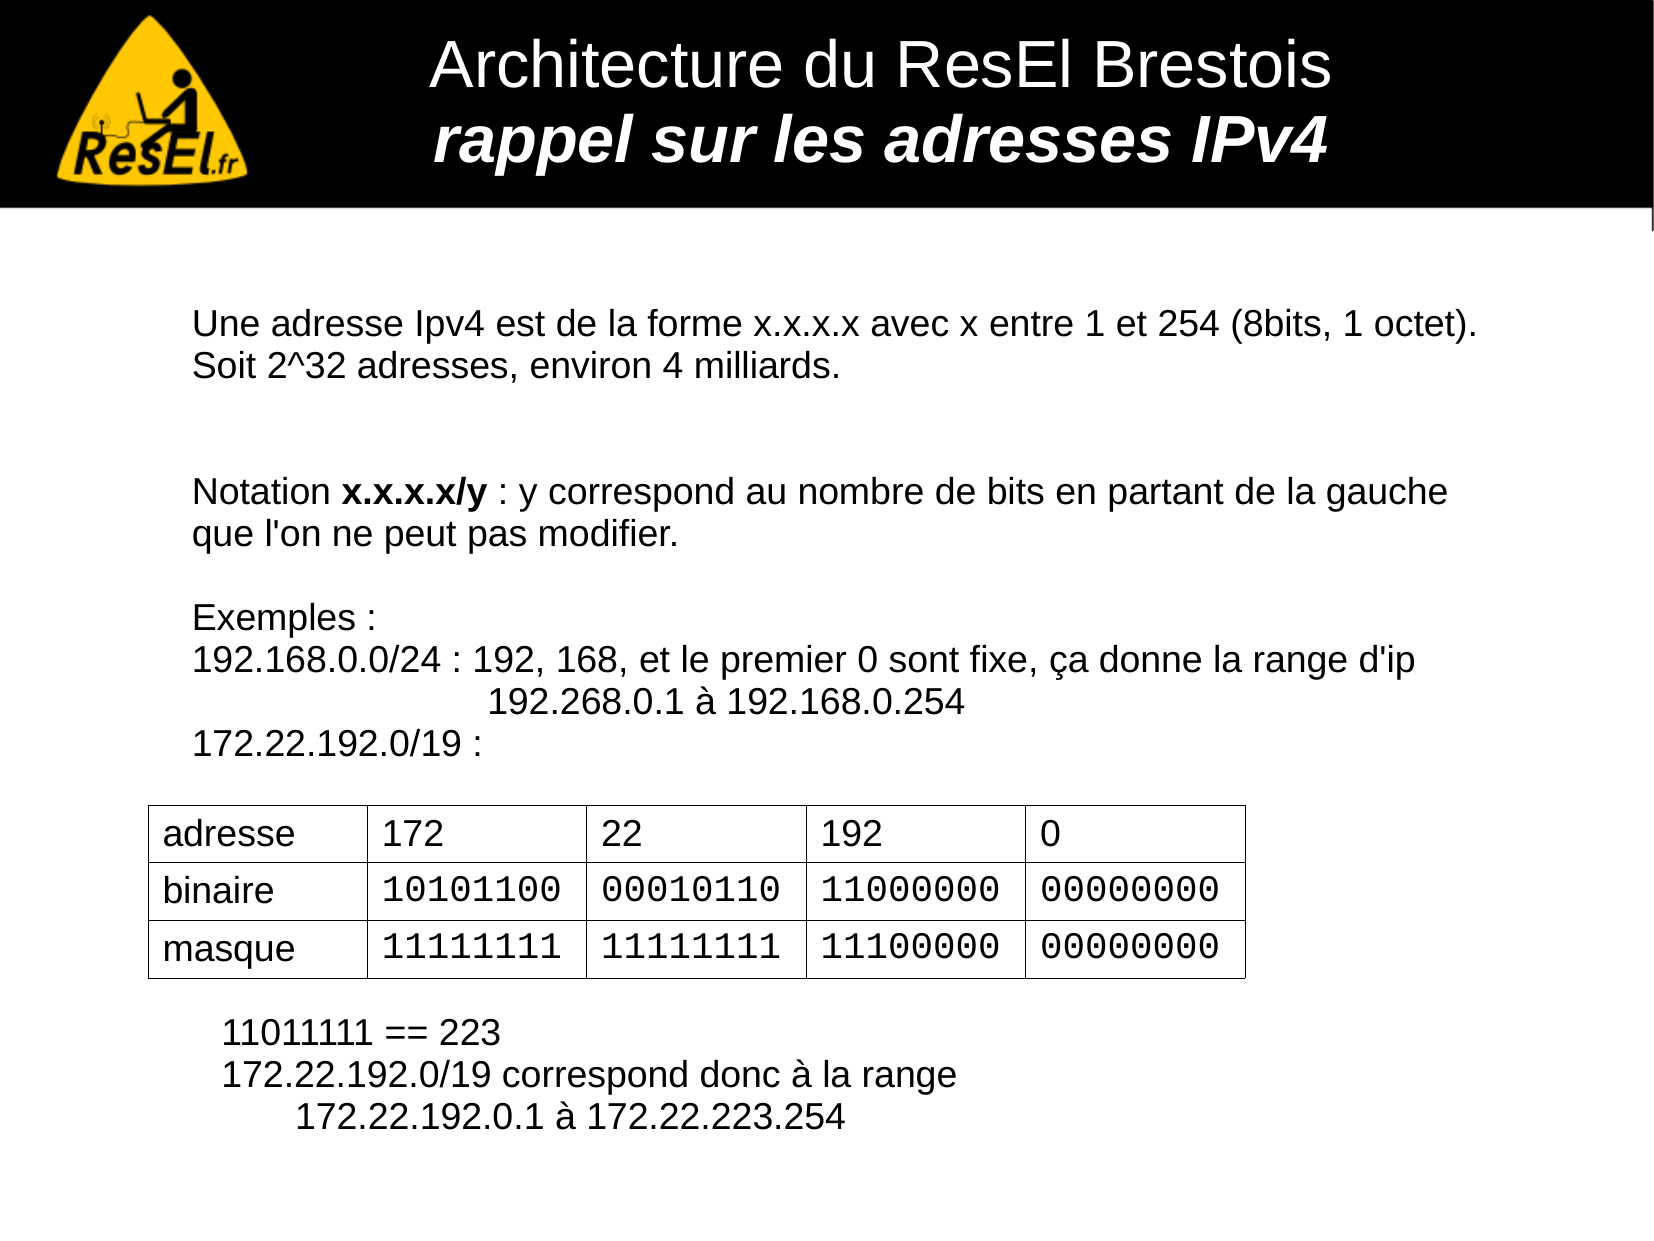

# Architecture du ResEl Brestois rappel sur les adresses IPv4
Une adresse Ipv4 est de la forme x.x.x.x avec x entre 1 et 254 (8bits, 1 octet).
Soit 2^32 adresses, environ 4 milliards.
Notation x.x.x.x/y : y correspond au nombre de bits en partant de la gauche
que l'on ne peut pas modifier.
Exemples :
192.168.0.0/24 : 192, 168, et le premier 0 sont fixe, ça donne la range d'ip
				192.268.0.1 à 192.168.0.254
172.22.192.0/19 :
| adresse | 172 | 22 | 192 | 0 |
| --- | --- | --- | --- | --- |
| binaire | 10101100 | 00010110 | 11000000 | 00000000 |
| masque | 11111111 | 11111111 | 11100000 | 00000000 |
11011111 == 223
172.22.192.0/19 correspond donc à la range
	172.22.192.0.1 à 172.22.223.254